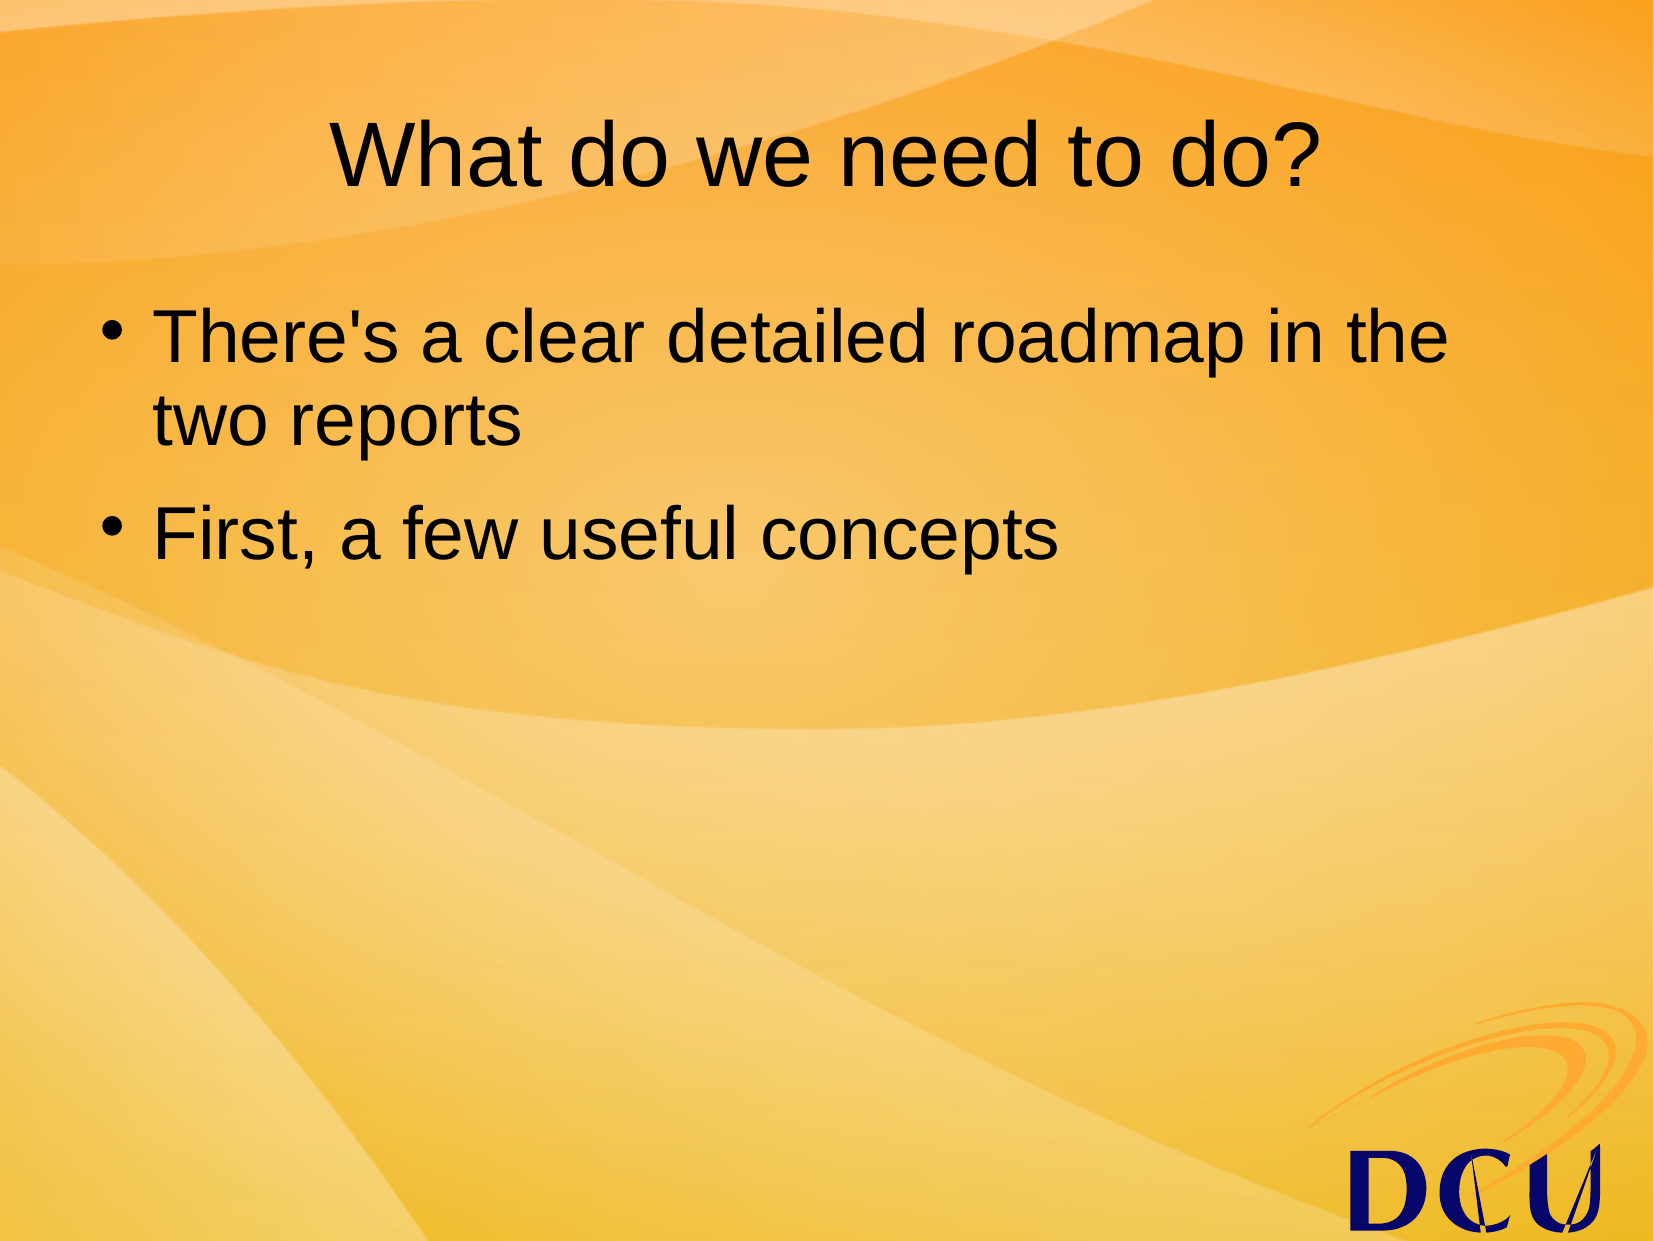

# What do we need to do?
There's a clear detailed roadmap in the two reports
First, a few useful concepts